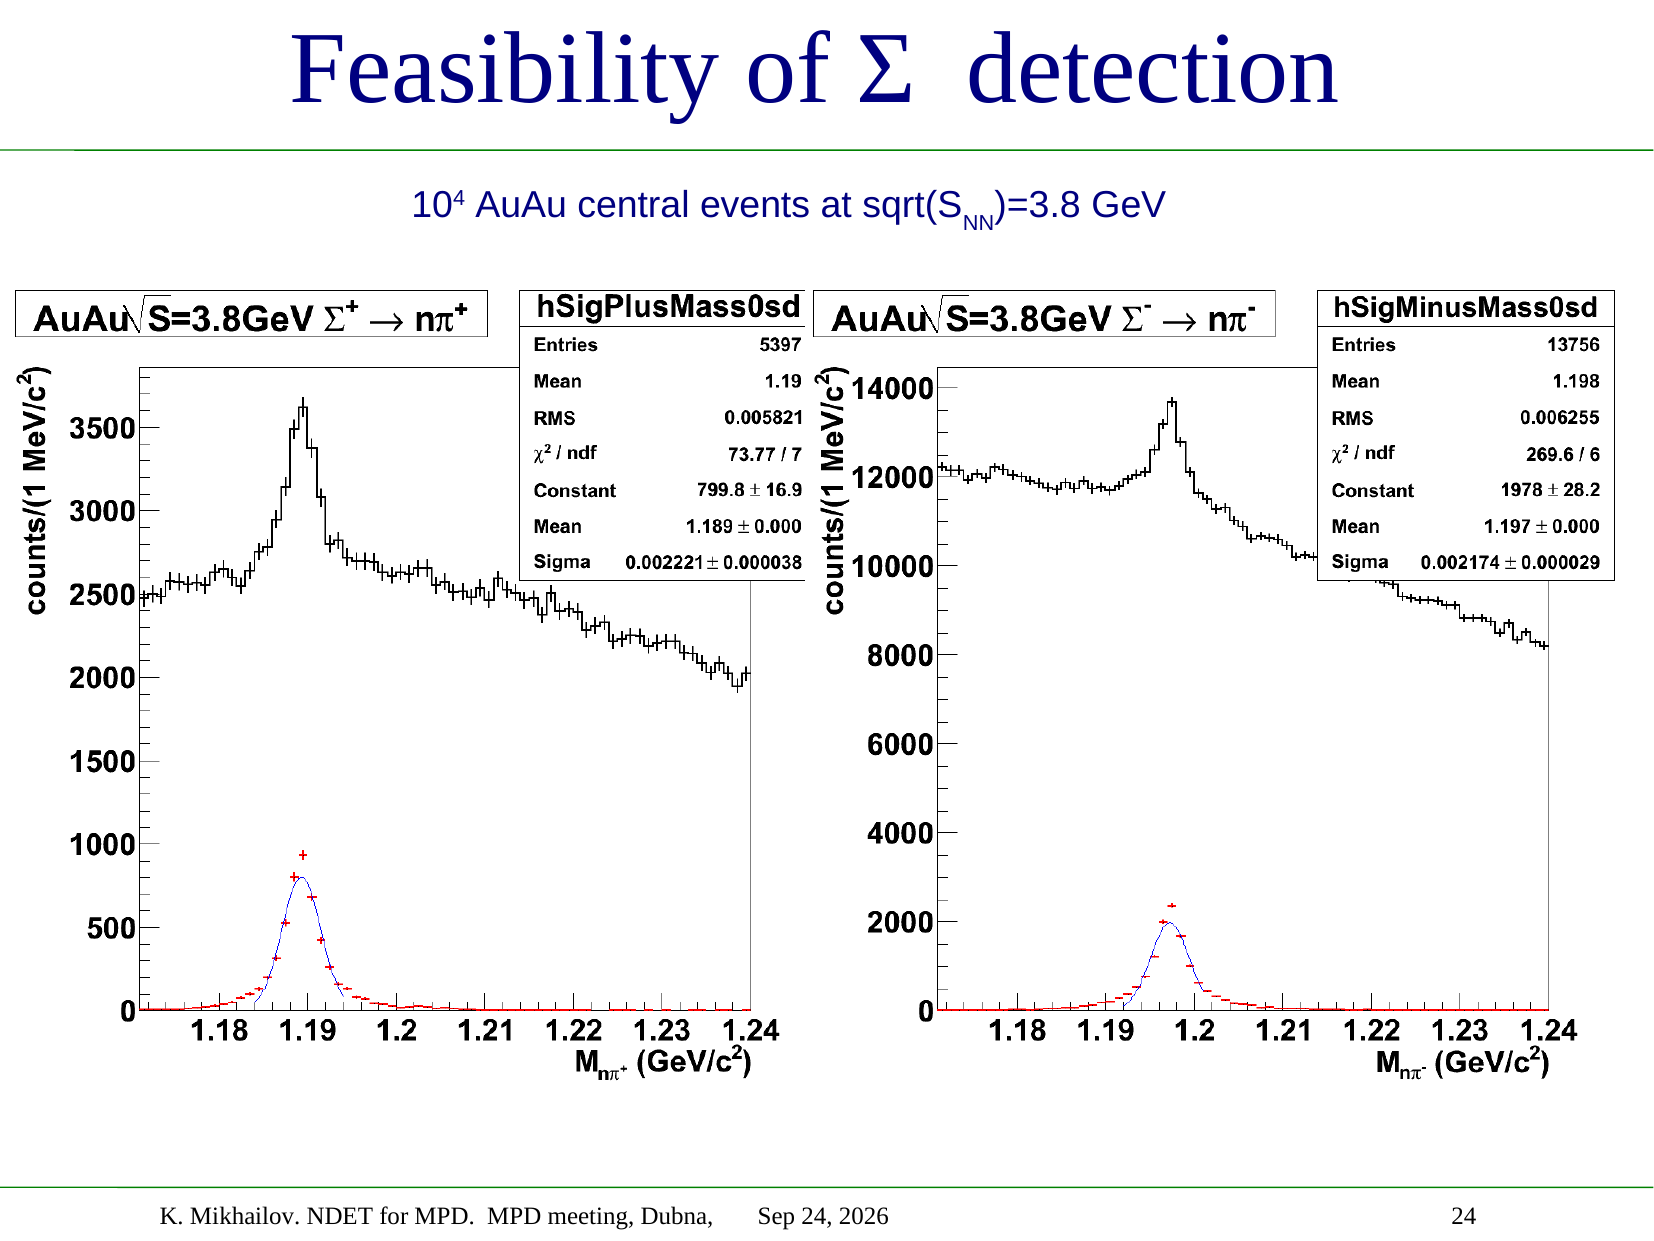

# Feasibility of Σ detection
104 AuAu central events at sqrt(SNN)=3.8 GeV
K. Mikhailov. NDET for MPD. MPD meeting, Dubna,